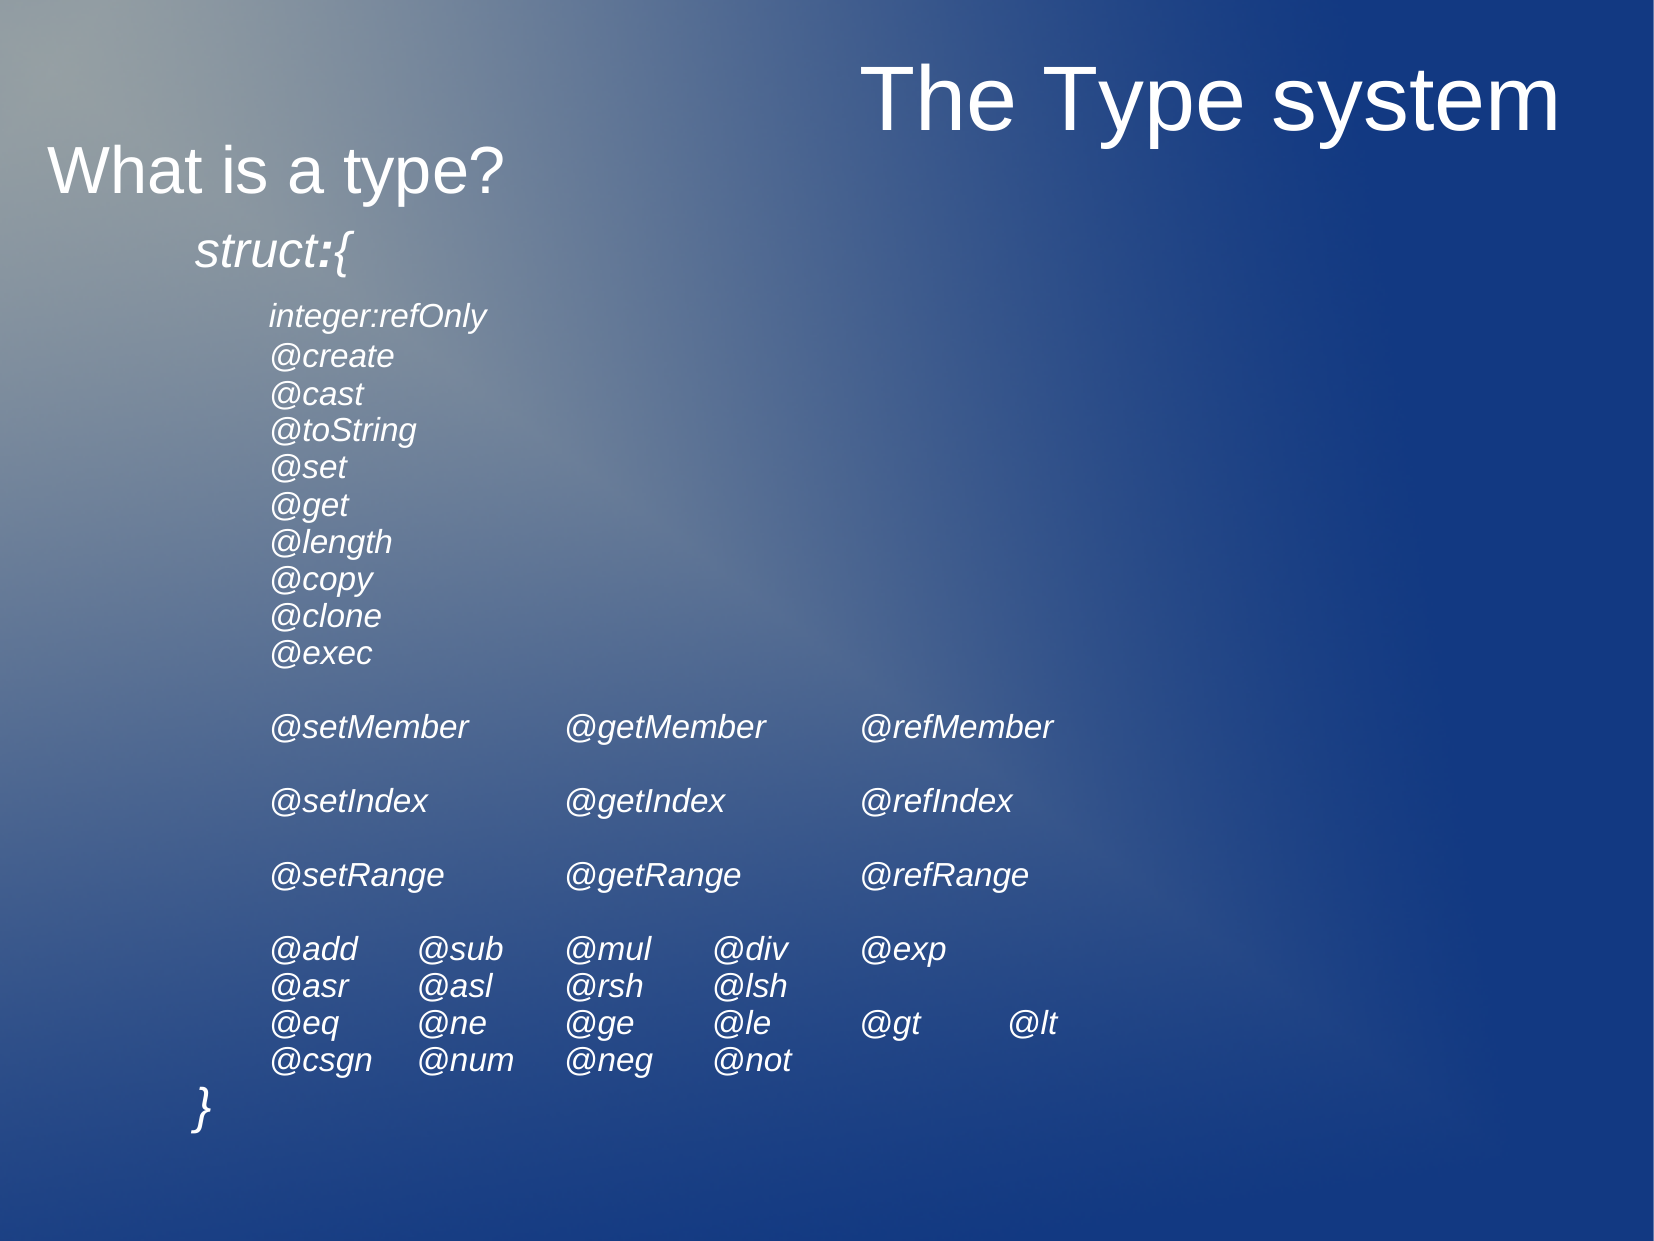

The Type system
# What is a type?
		struct:{
			integer:refOnly
			@create
			@cast
			@toString
			@set
			@get
			@length
			@copy
			@clone
			@exec
			@setMember		@getMember		@refMember
			@setIndex		@getIndex		@refIndex
			@setRange		@getRange		@refRange
			@add	@sub	@mul	@div	@exp
			@asr	@asl	@rsh	@lsh
			@eq		@ne		@ge		@le		@gt		@lt
			@csgn	@num	@neg	@not
		}